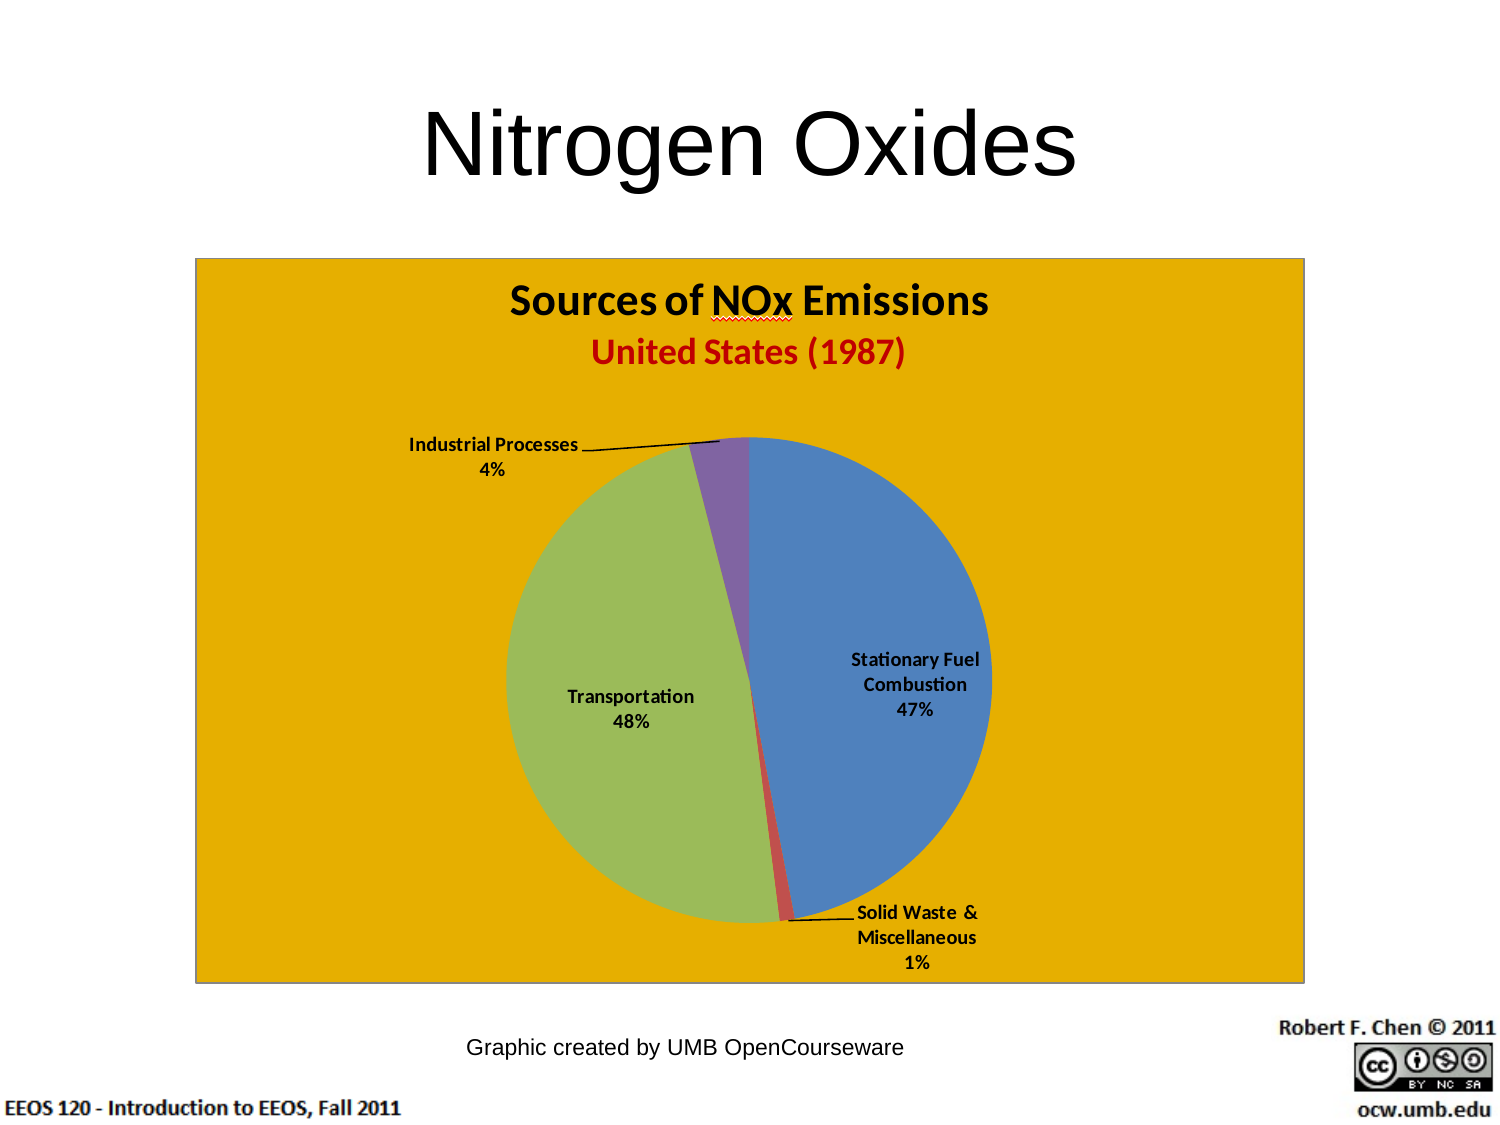

# Nitrogen Oxides
Graphic created by UMB OpenCourseware